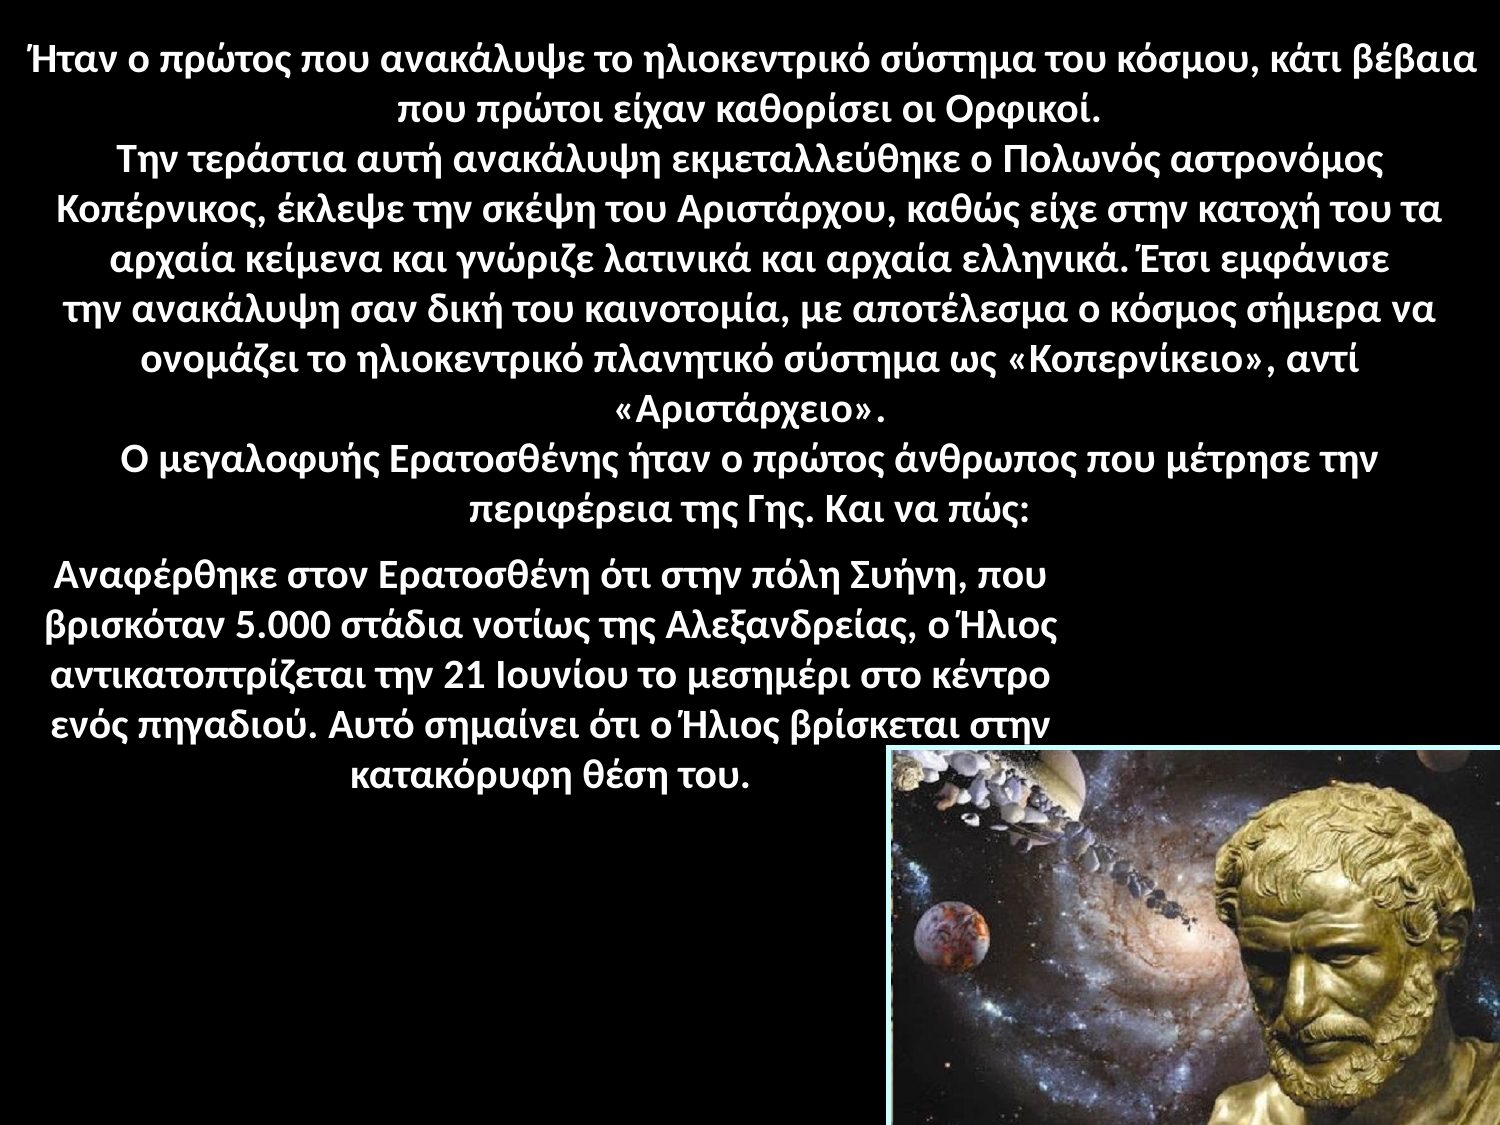

Ήταν ο πρώτος που ανακάλυψε το ηλιοκεντρικό σύστημα του κόσμου, κάτι βέβαια που πρώτοι είχαν καθορίσει οι Ορφικοί.
Την τεράστια αυτή ανακάλυψη εκμεταλλεύθηκε ο Πολωνός αστρονόμος Κοπέρνικος, έκλεψε την σκέψη του Αριστάρχου, καθώς είχε στην κατοχή του τα αρχαία κείμενα και γνώριζε λατινικά και αρχαία ελληνικά. Έτσι εμφάνισε την ανακάλυψη σαν δική του καινοτομία, με αποτέλεσμα ο κόσμος σήμερα να ονομάζει το ηλιοκεντρικό πλανητικό σύστημα ως «Κοπερνίκειο», αντί «Αριστάρχειο».
Ο μεγαλοφυής Ερατοσθένης ήταν ο πρώτος άνθρωπος που μέτρησε την περιφέρεια της Γης. Και να πώς:
Αναφέρθηκε στον Ερατοσθένη ότι στην πόλη Συήνη, που βρισκόταν 5.000 στάδια νοτίως της Αλεξανδρείας, ο Ήλιος αντικατοπτρίζεται την 21 Ιουνίου το μεσημέρι στο κέντρο ενός πηγαδιού. Αυτό σημαίνει ότι ο Ήλιος βρίσκεται στην κατακόρυφη θέση του.